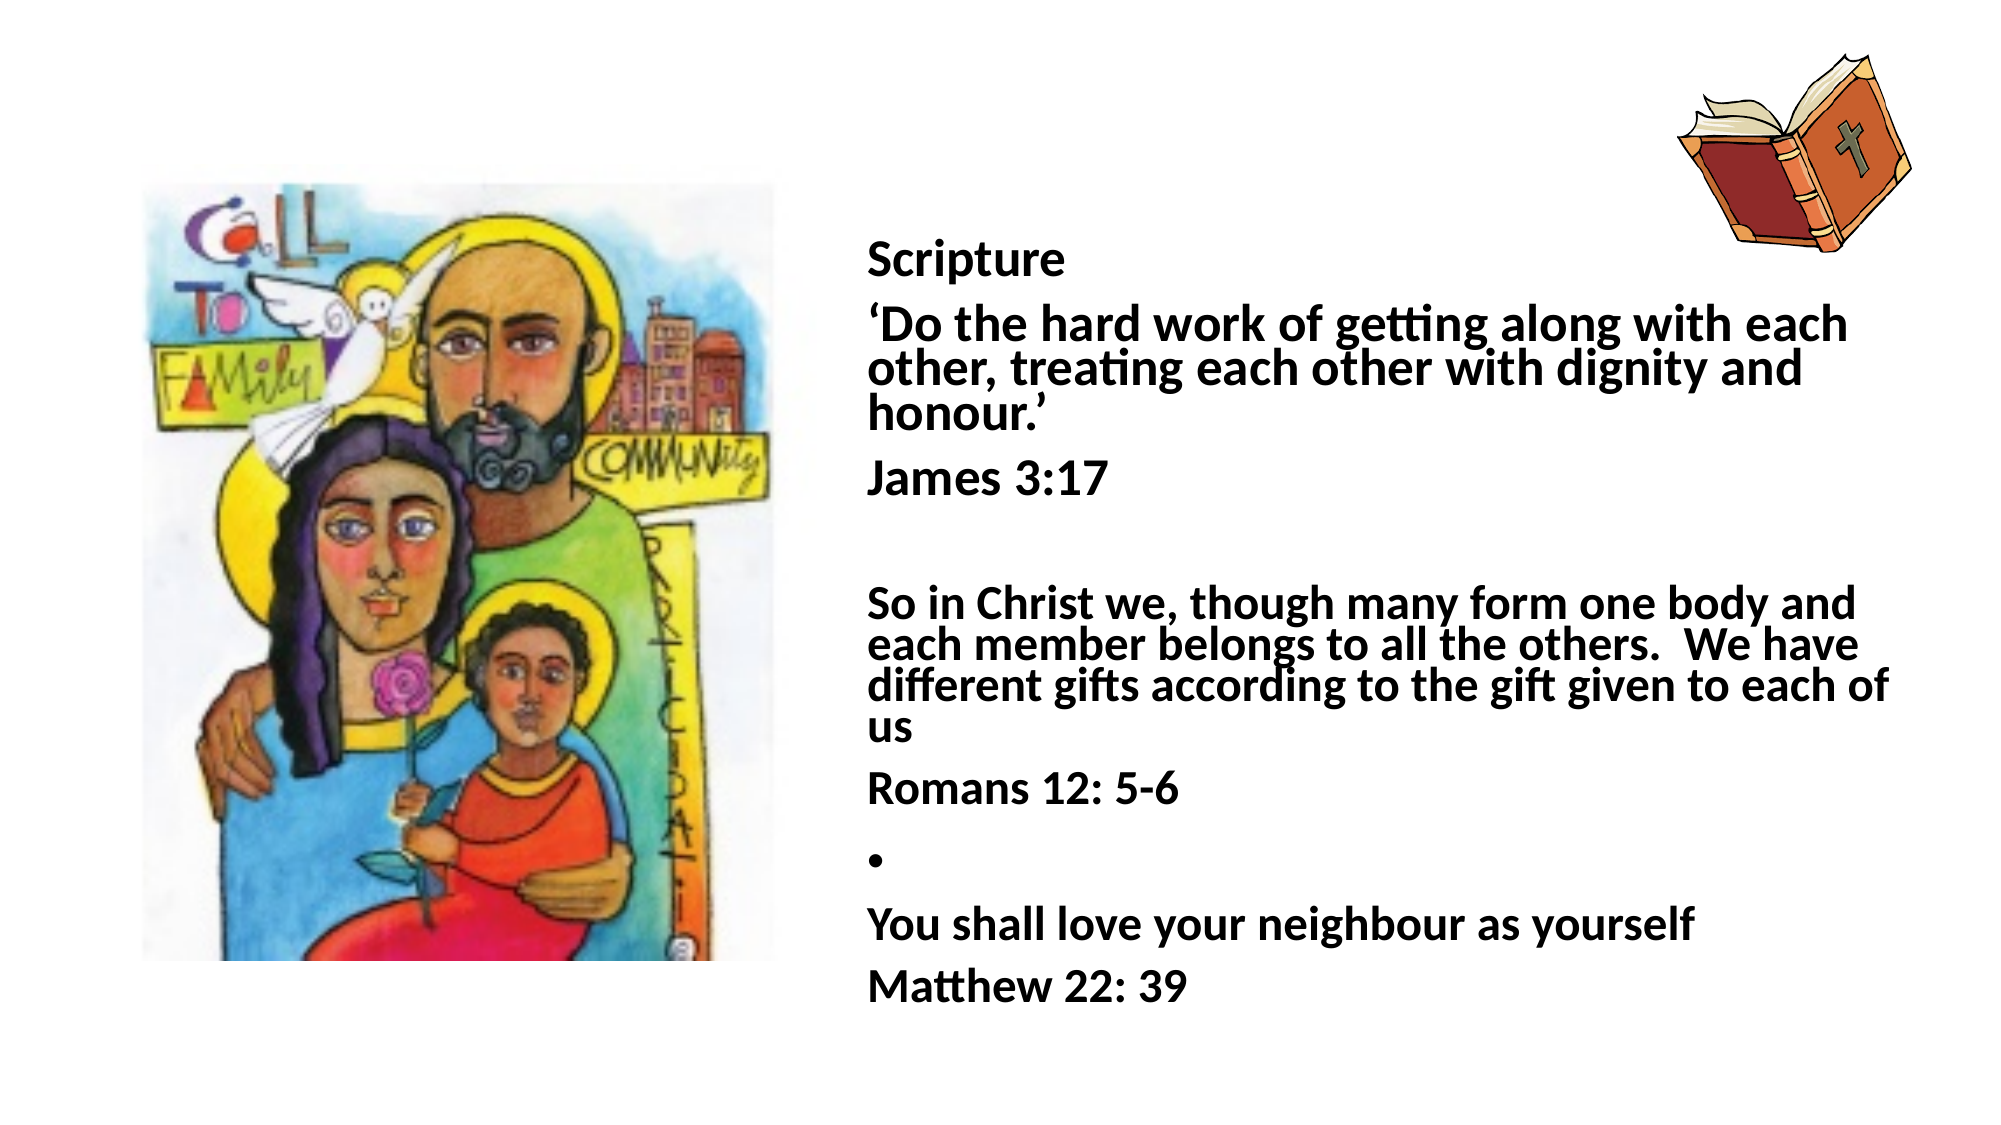

# Scripture
‘Do the hard work of getting along with each other, treating each other with dignity and honour.’
James 3:17
So in Christ we, though many form one body and each member belongs to all the others. We have different gifts according to the gift given to each of us
Romans 12: 5-6
You shall love your neighbour as yourself
Matthew 22: 39